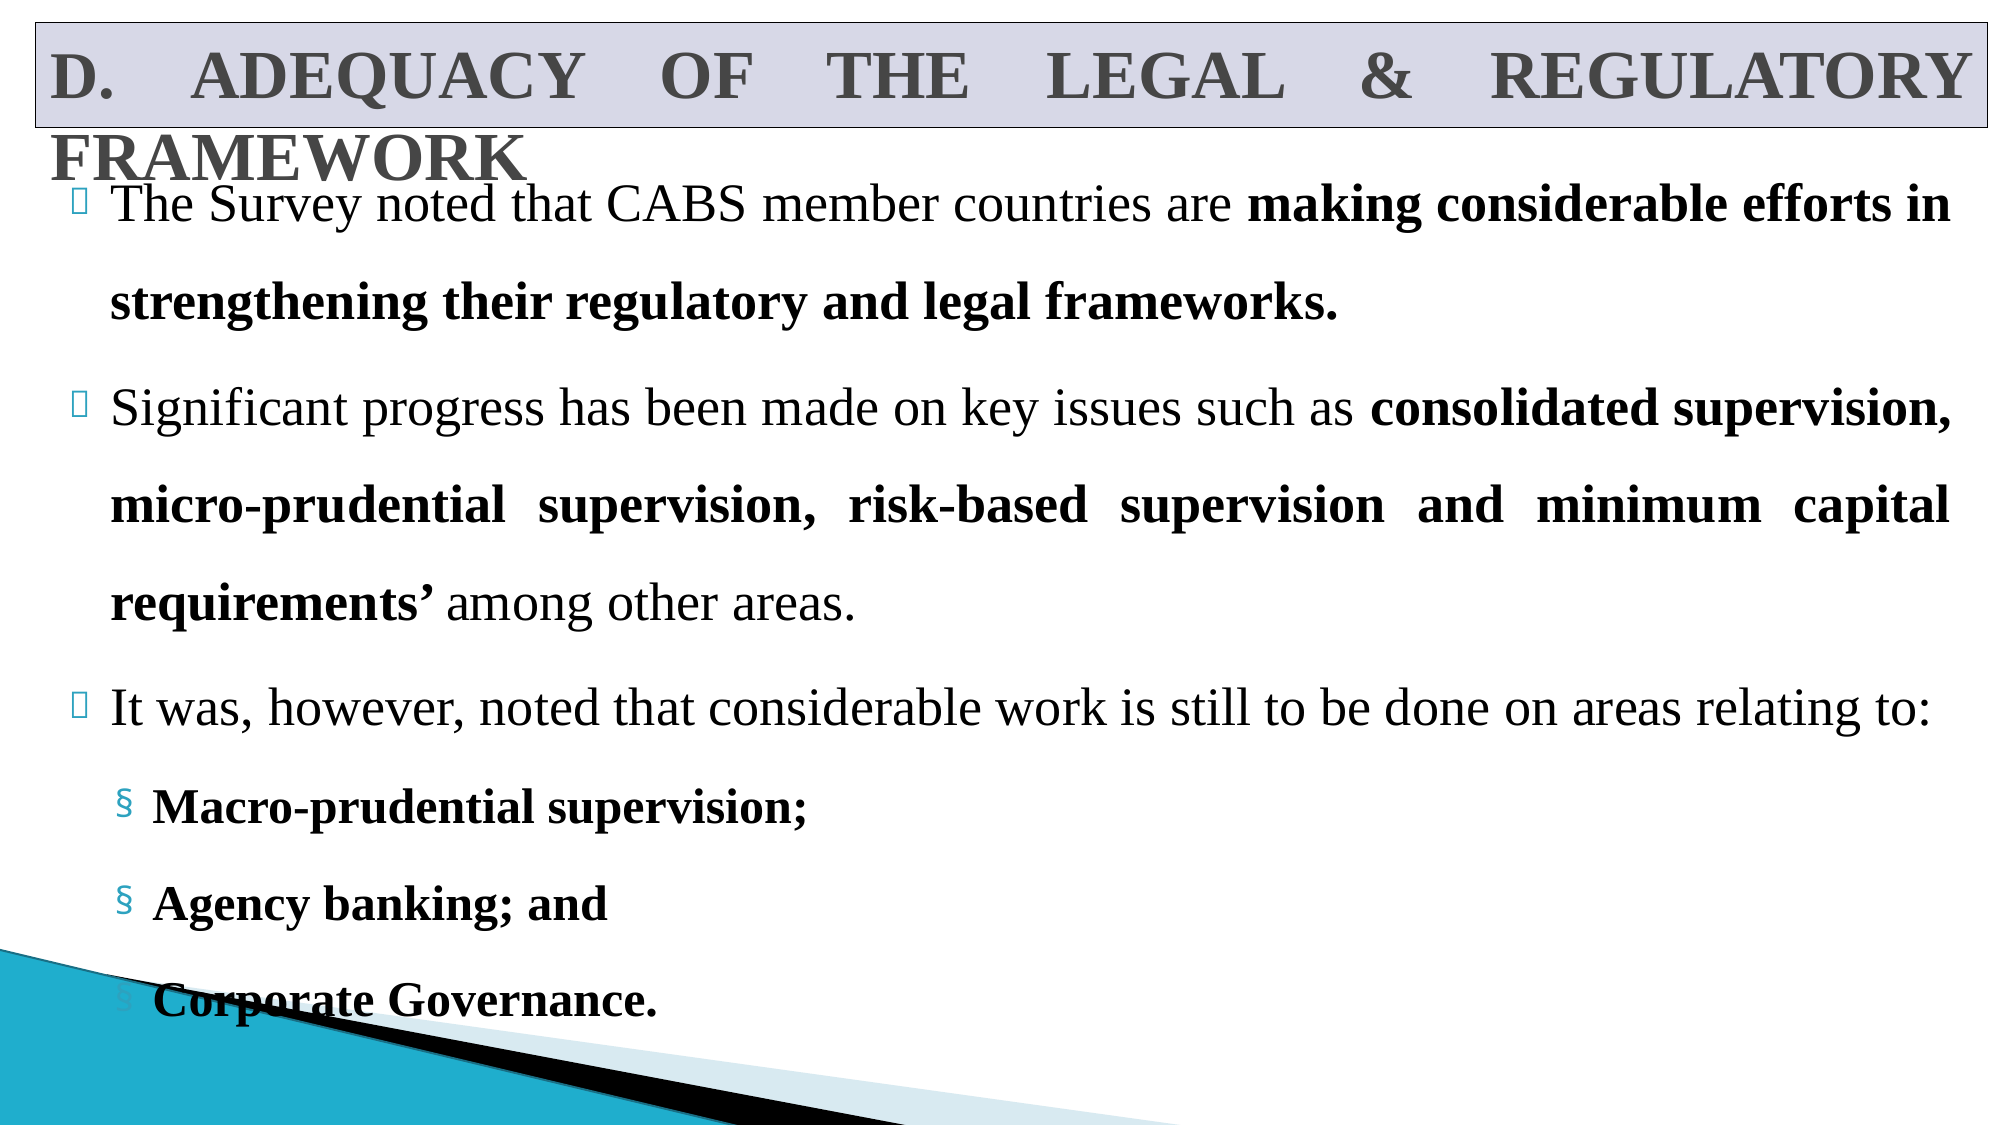

# D. ADEQUACY OF THE LEGAL & REGULATORY FRAMEWORK
The Survey noted that CABS member countries are making considerable efforts in strengthening their regulatory and legal frameworks.
Significant progress has been made on key issues such as consolidated supervision, micro-prudential supervision, risk-based supervision and minimum capital requirements’ among other areas.
It was, however, noted that considerable work is still to be done on areas relating to:
Macro-prudential supervision;
Agency banking; and
Corporate Governance.